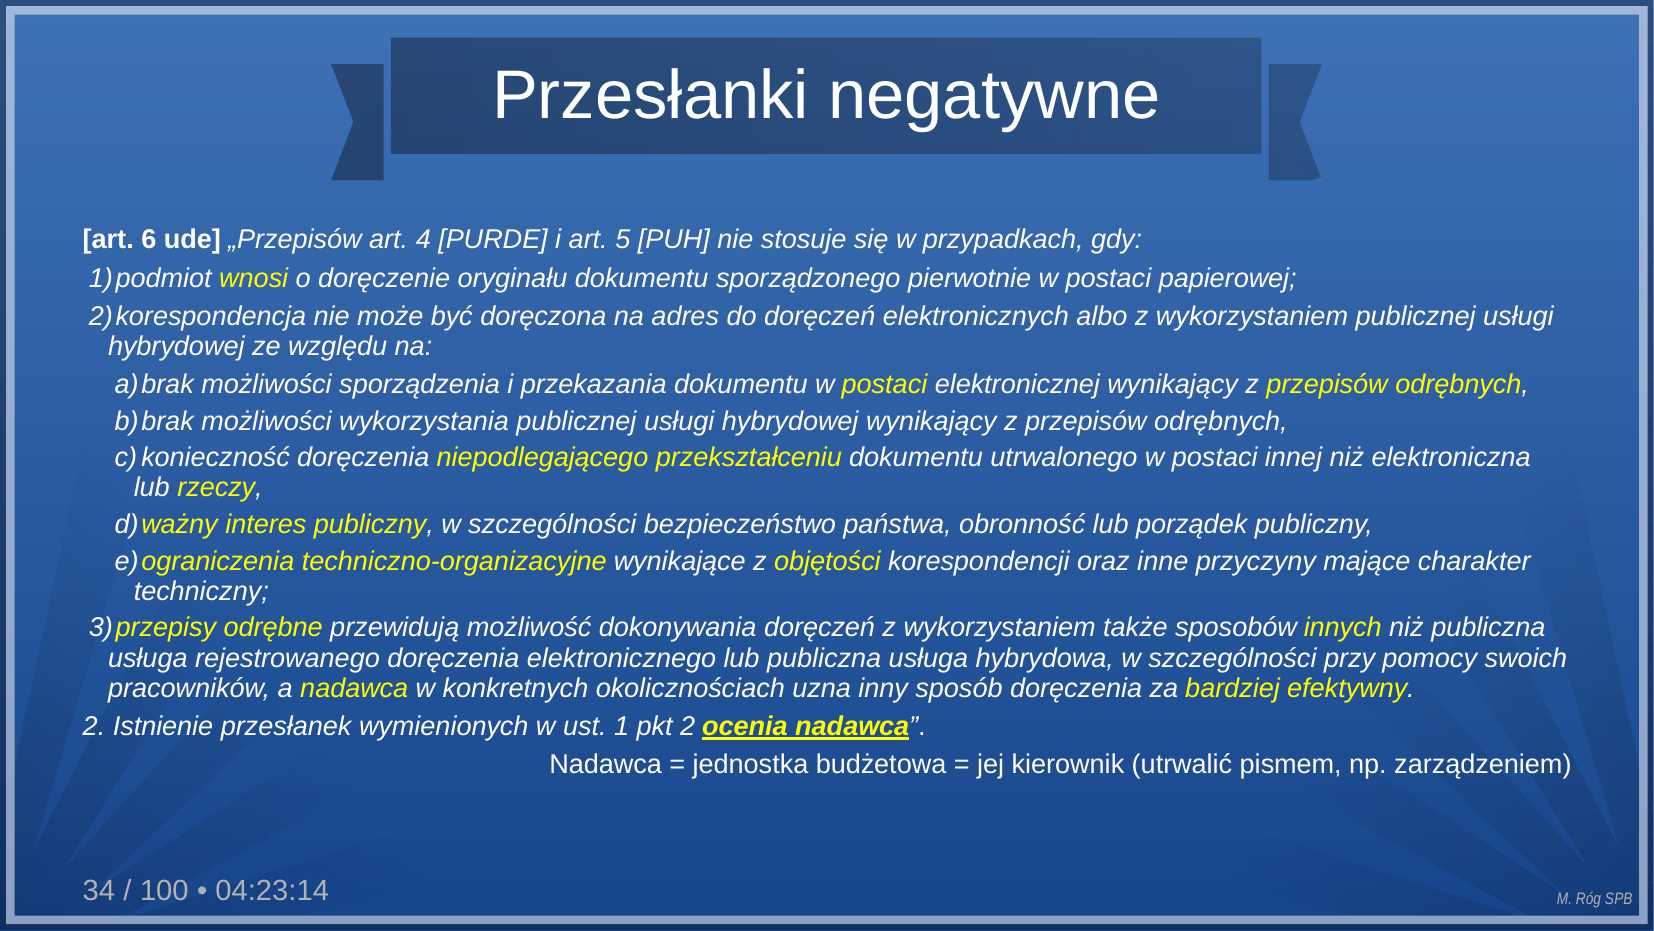

# Przesłanki negatywne
[art. 6 ude] „Przepisów art. 4 [PURDE] і art. 5 [PUH] nie stosuje się w przypadkach, gdy:
 podmiot wnosi o doręczenie oryginału dokumentu sporządzonego pierwotnie w postaci papierowej;
 korespondencja nie może być doręczona na adres do doręczeń elektronicznych albo z wykorzystaniem publicznej usługi hybrydowej ze względu na:
 brak możliwości sporządzenia i przekazania dokumentu w postaci elektronicznej wynikający z przepisów odrębnych,
 brak możliwości wykorzystania publicznej usługi hybrydowej wynikający z przepisów odrębnych,
 konieczność doręczenia niepodlegającego przekształceniu dokumentu utrwalonego w postaci innej niż elektroniczna lub rzeczy,
 ważny interes publiczny, w szczególności bezpieczeństwo państwa, obronność lub porządek publiczny,
 ograniczenia techniczno-organizacyjne wynikające z objętości korespondencji oraz inne przyczyny mające charakter techniczny;
 przepisy odrębne przewidują możliwość dokonywania doręczeń z wykorzystaniem także sposobów innych niż publiczna usługa rejestrowanego doręczenia elektronicznego lub publiczna usługa hybrydowa, w szczególności przy pomocy swoich pracowników, a nadawca w konkretnych okolicznościach uzna inny sposób doręczenia za bardziej efektywny.
2. Istnienie przesłanek wymienionych w ust. 1 pkt 2 ocenia nadawca”.
Nadawca = jednostka budżetowa = jej kierownik (utrwalić pismem, np. zarządzeniem)